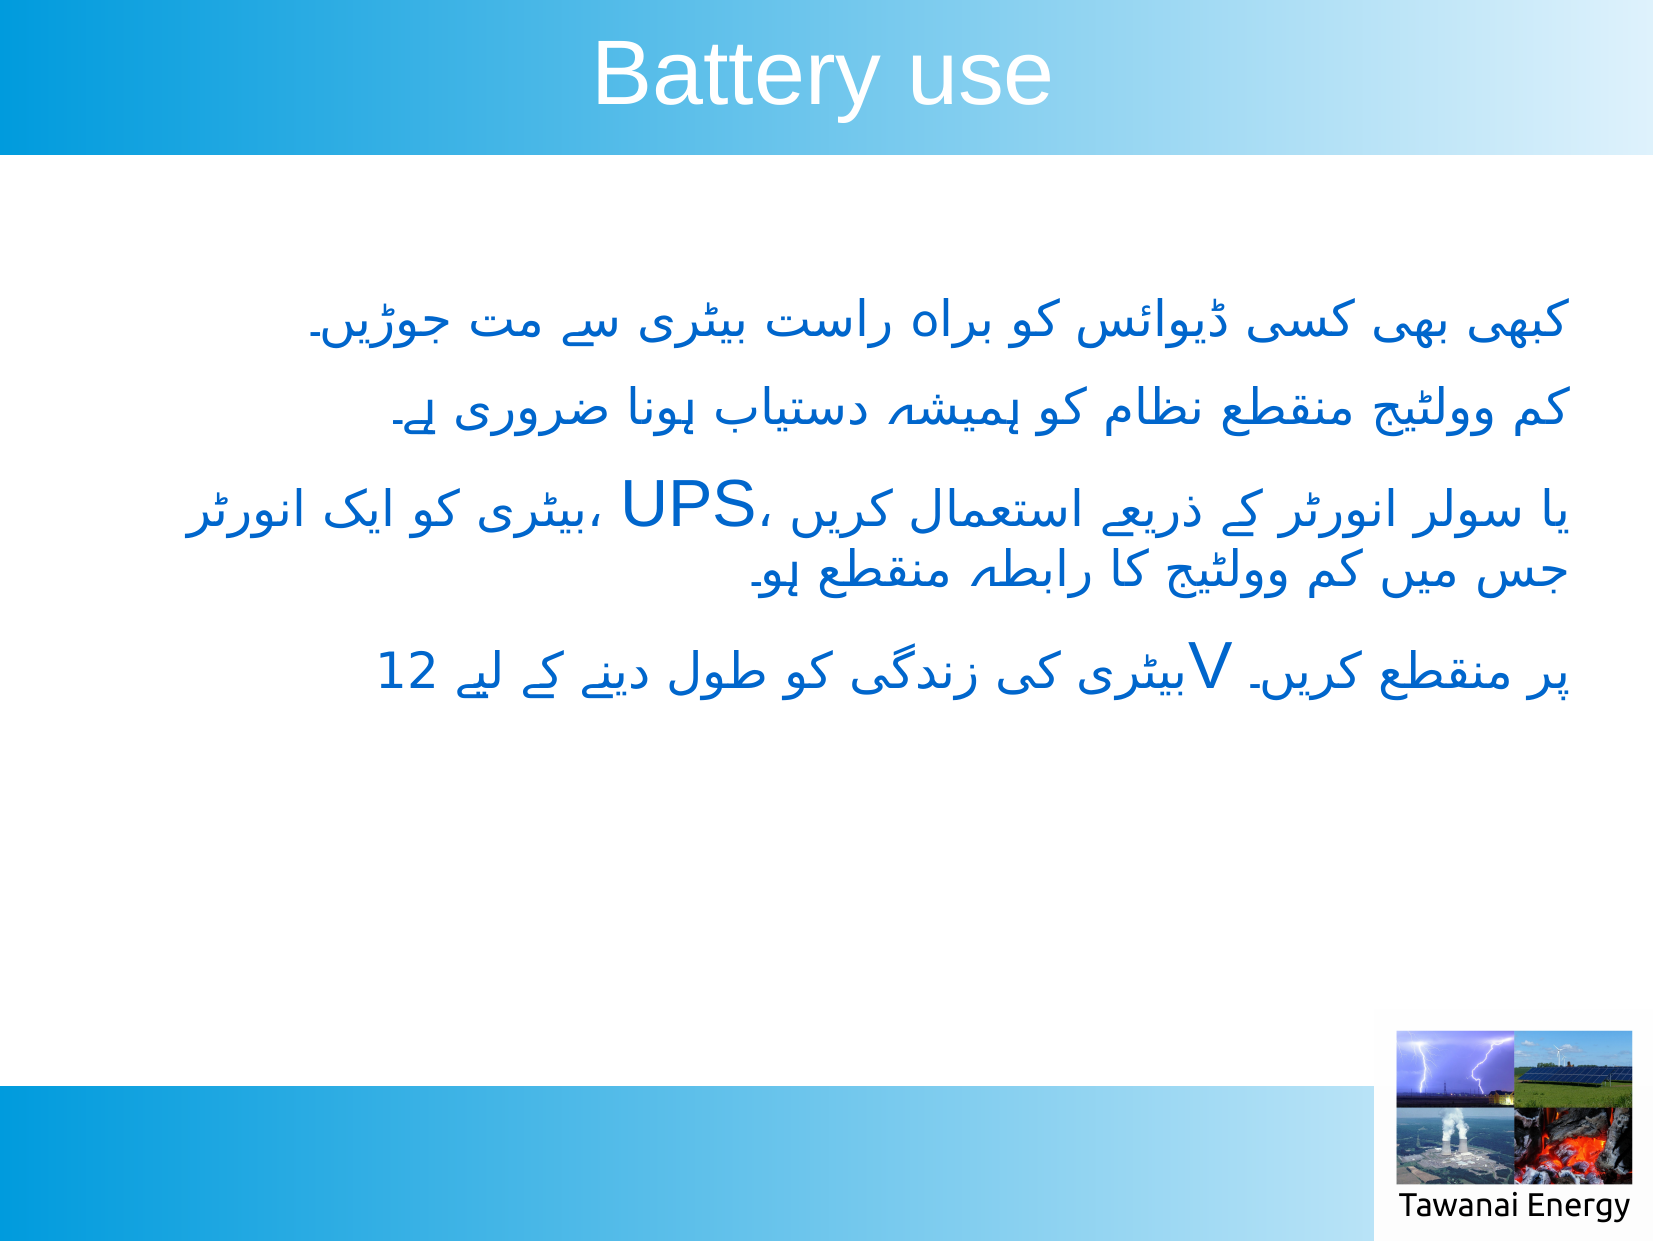

# Battery use
کبھی بھی کسی ڈیوائس کو براہ راست بیٹری سے مت جوڑیں۔
کم وولٹیج منقطع نظام کو ہمیشہ دستیاب ہونا ضروری ہے۔
بیٹری کو ایک انورٹر، UPS، یا سولر انورٹر کے ذریعے استعمال کریں جس میں کم وولٹیج کا رابطہ منقطع ہو۔
بیٹری کی زندگی کو طول دینے کے لیے 12V پر منقطع کریں۔